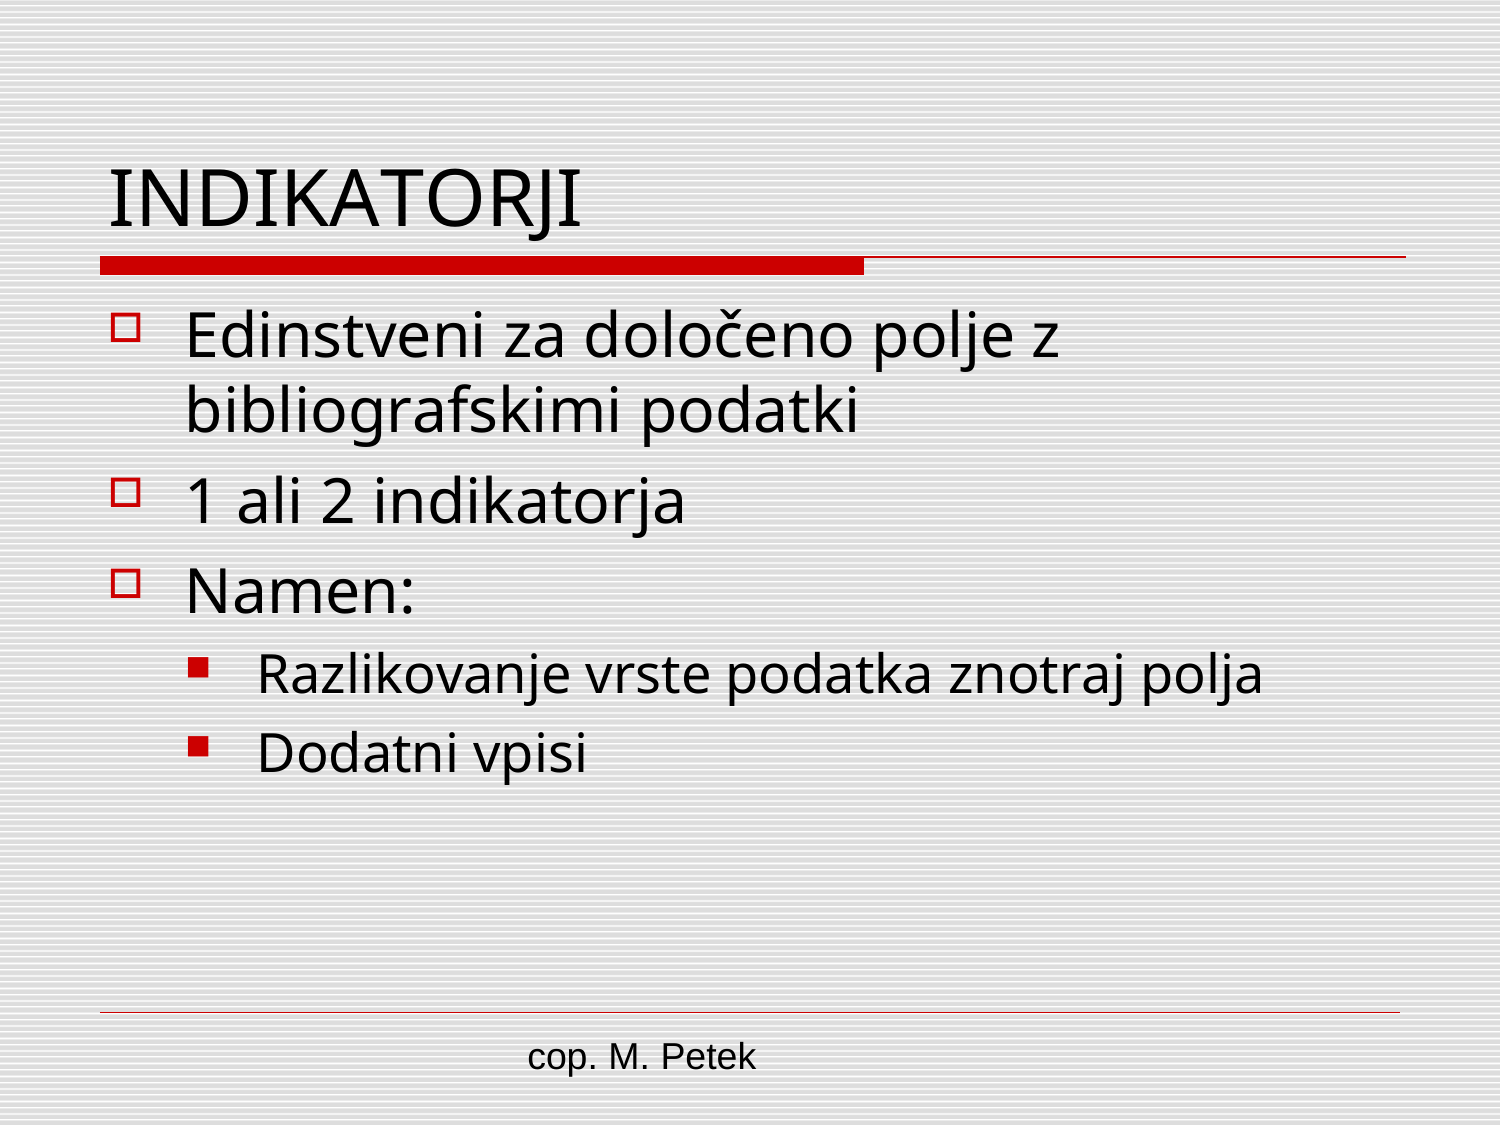

# INDIKATORJI
Edinstveni za določeno polje z bibliografskimi podatki
1 ali 2 indikatorja
Namen:
Razlikovanje vrste podatka znotraj polja
Dodatni vpisi
cop. M. Petek